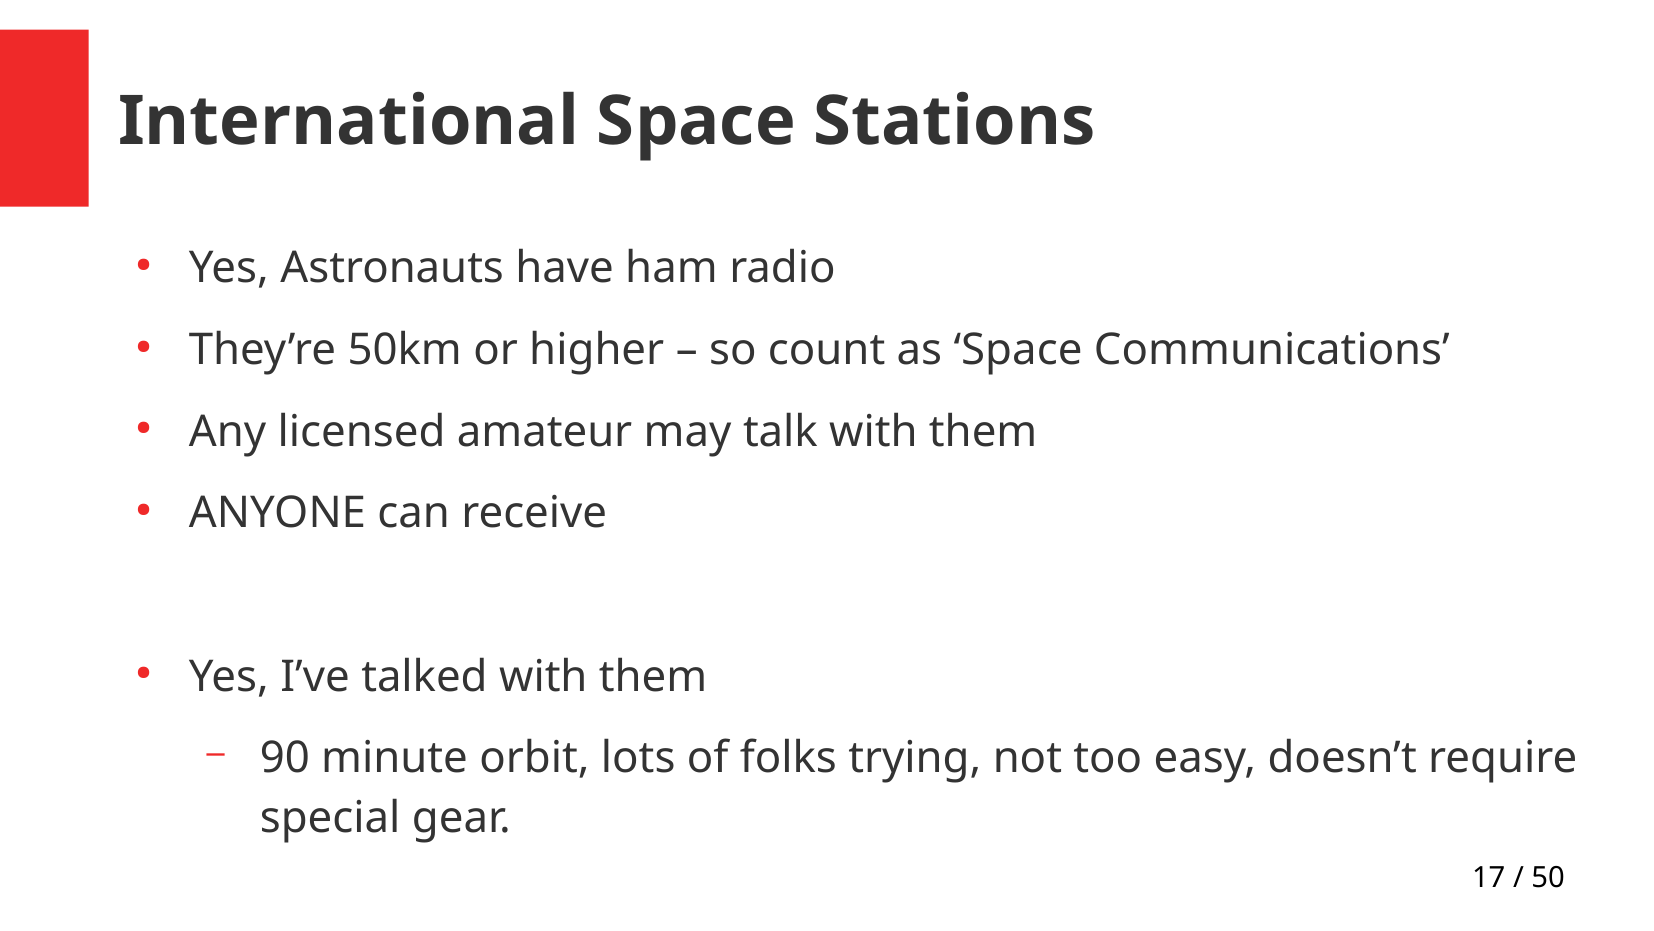

# International Space Stations
Yes, Astronauts have ham radio
They’re 50km or higher – so count as ‘Space Communications’
Any licensed amateur may talk with them
ANYONE can receive
Yes, I’ve talked with them
90 minute orbit, lots of folks trying, not too easy, doesn’t require special gear.
17